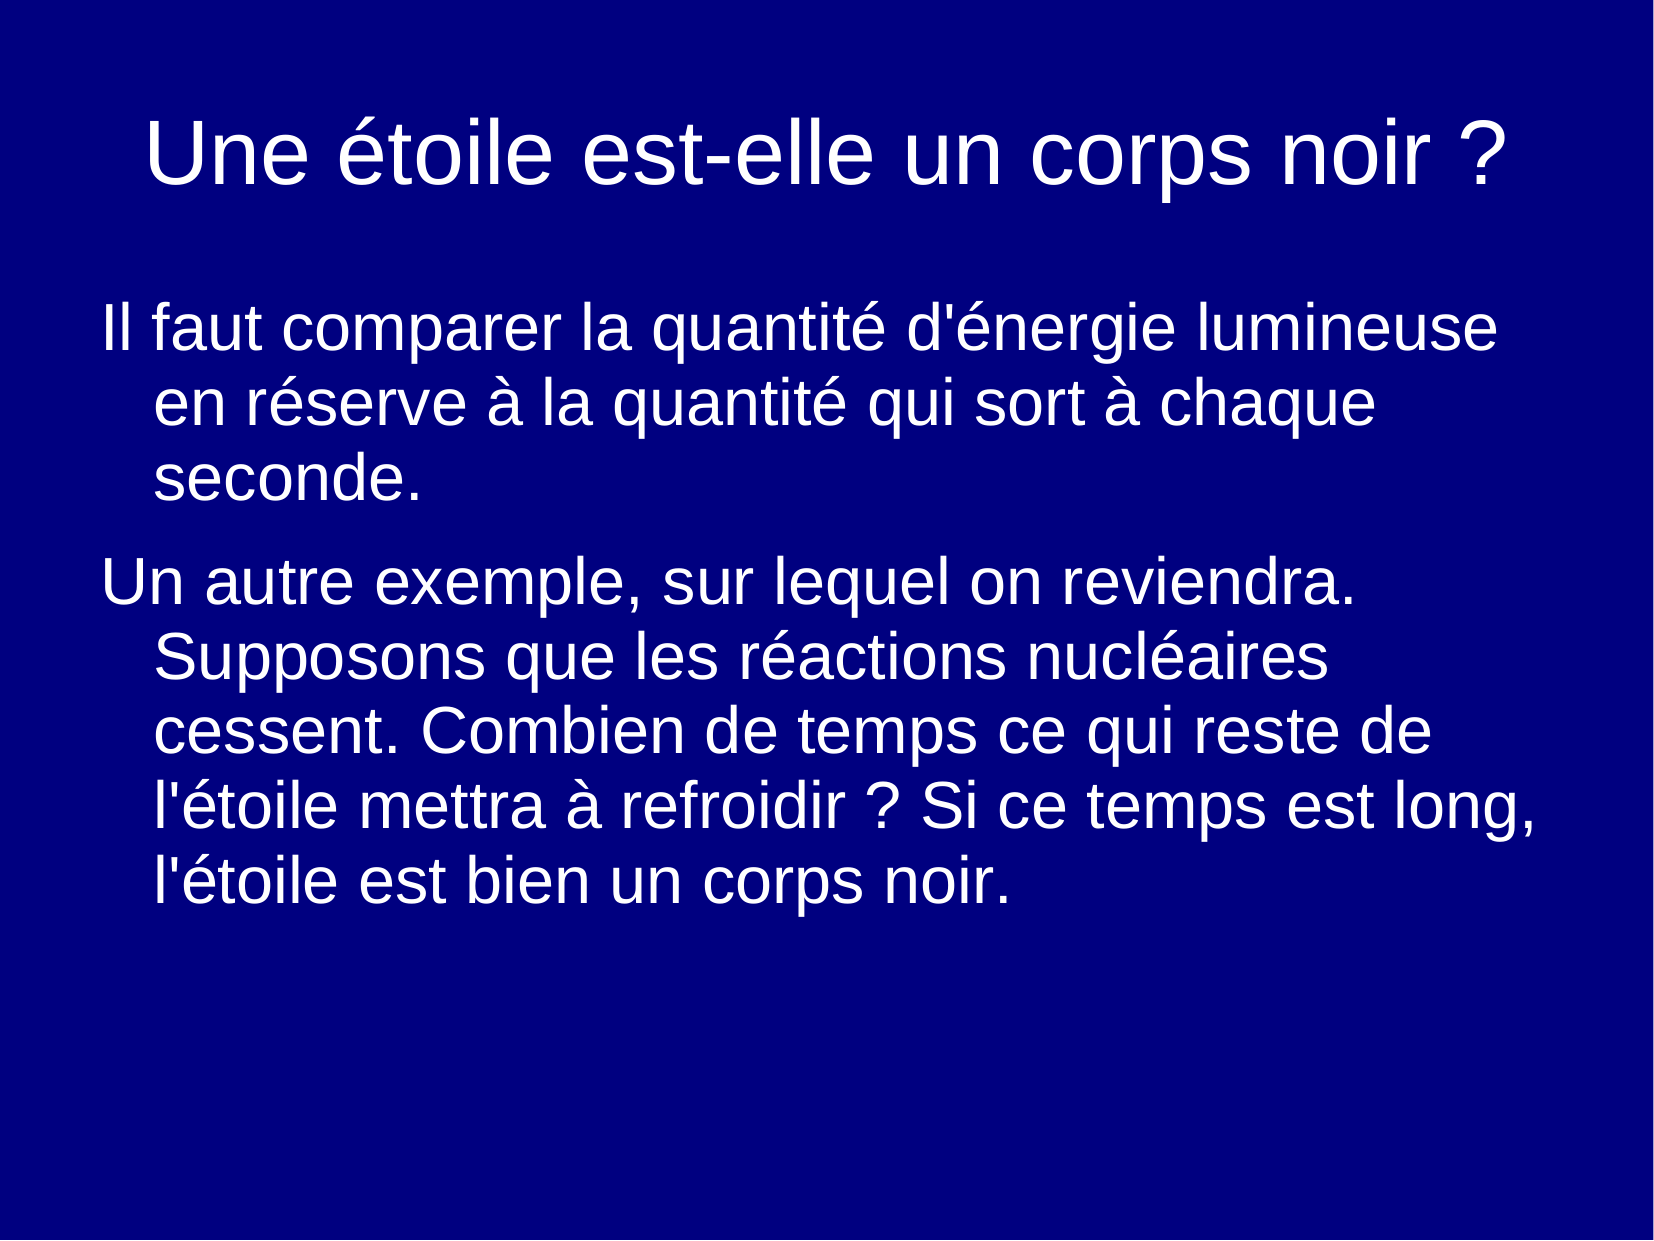

# Une étoile est-elle un corps noir ?
Il faut comparer la quantité d'énergie lumineuse en réserve à la quantité qui sort à chaque seconde.
Un autre exemple, sur lequel on reviendra. Supposons que les réactions nucléaires cessent. Combien de temps ce qui reste de l'étoile mettra à refroidir ? Si ce temps est long, l'étoile est bien un corps noir.